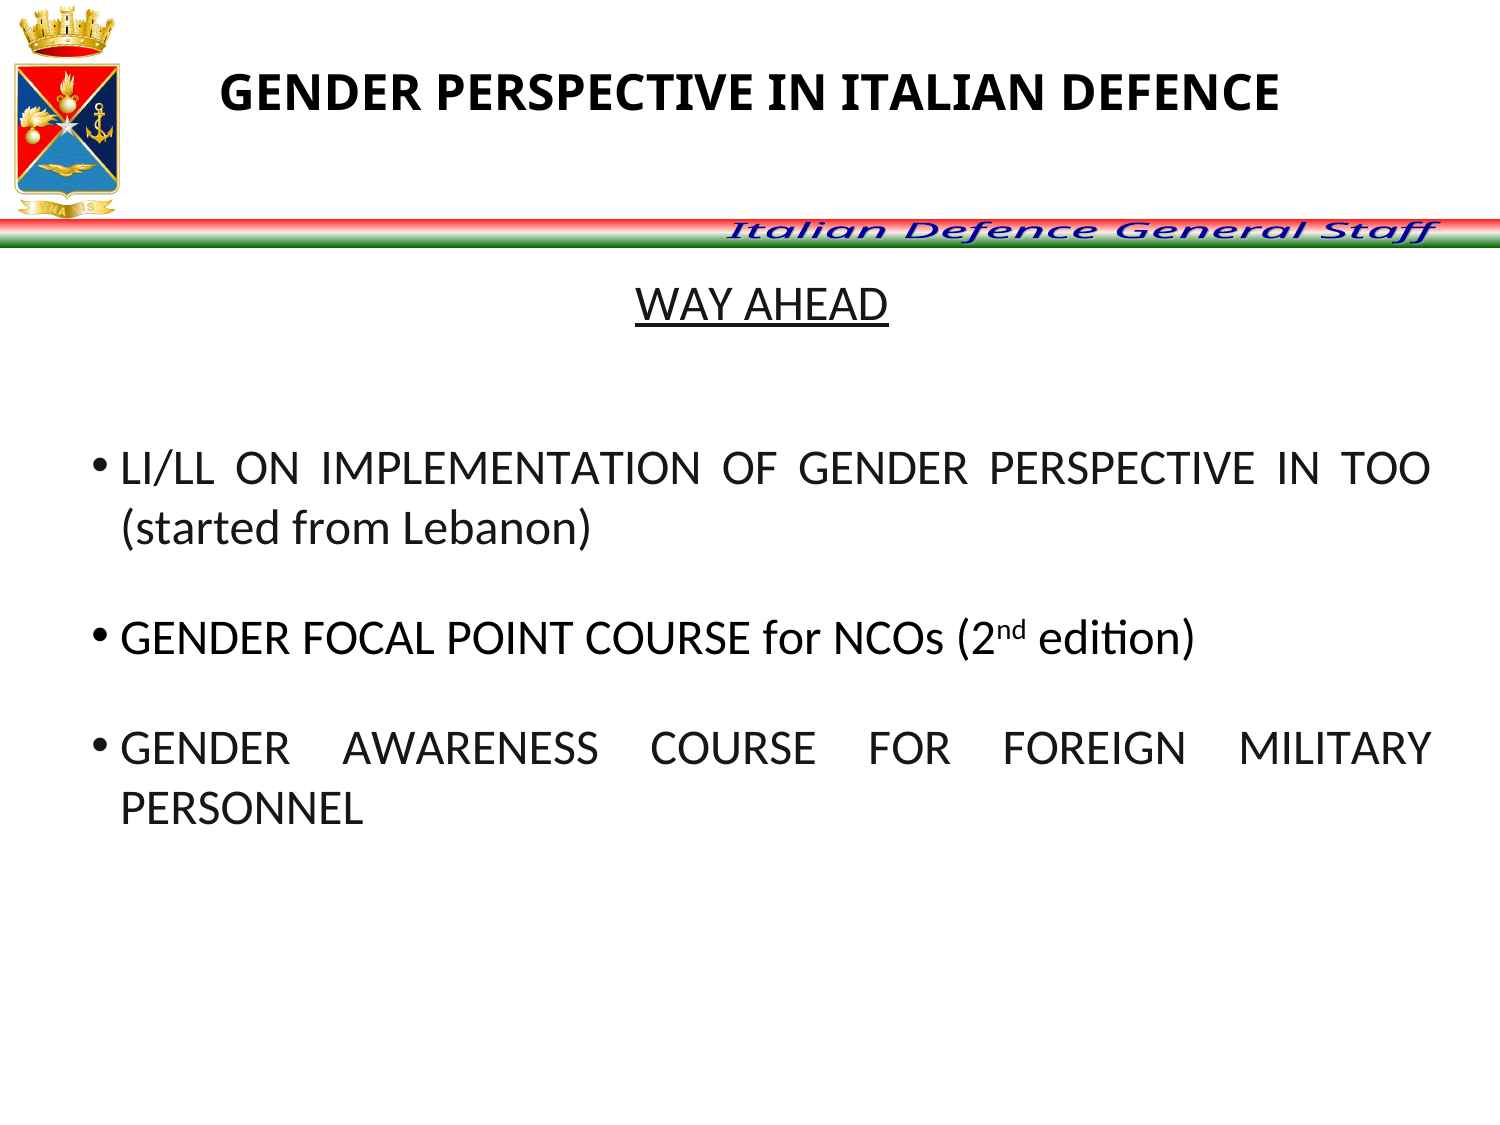

GENDER PERSPECTIVE IN ITALIAN DEFENCE
WAY AHEAD
LI/LL ON IMPLEMENTATION OF GENDER PERSPECTIVE IN TOO (started from Lebanon)
GENDER FOCAL POINT COURSE for NCOs (2nd edition)
GENDER AWARENESS COURSE FOR FOREIGN MILITARY PERSONNEL